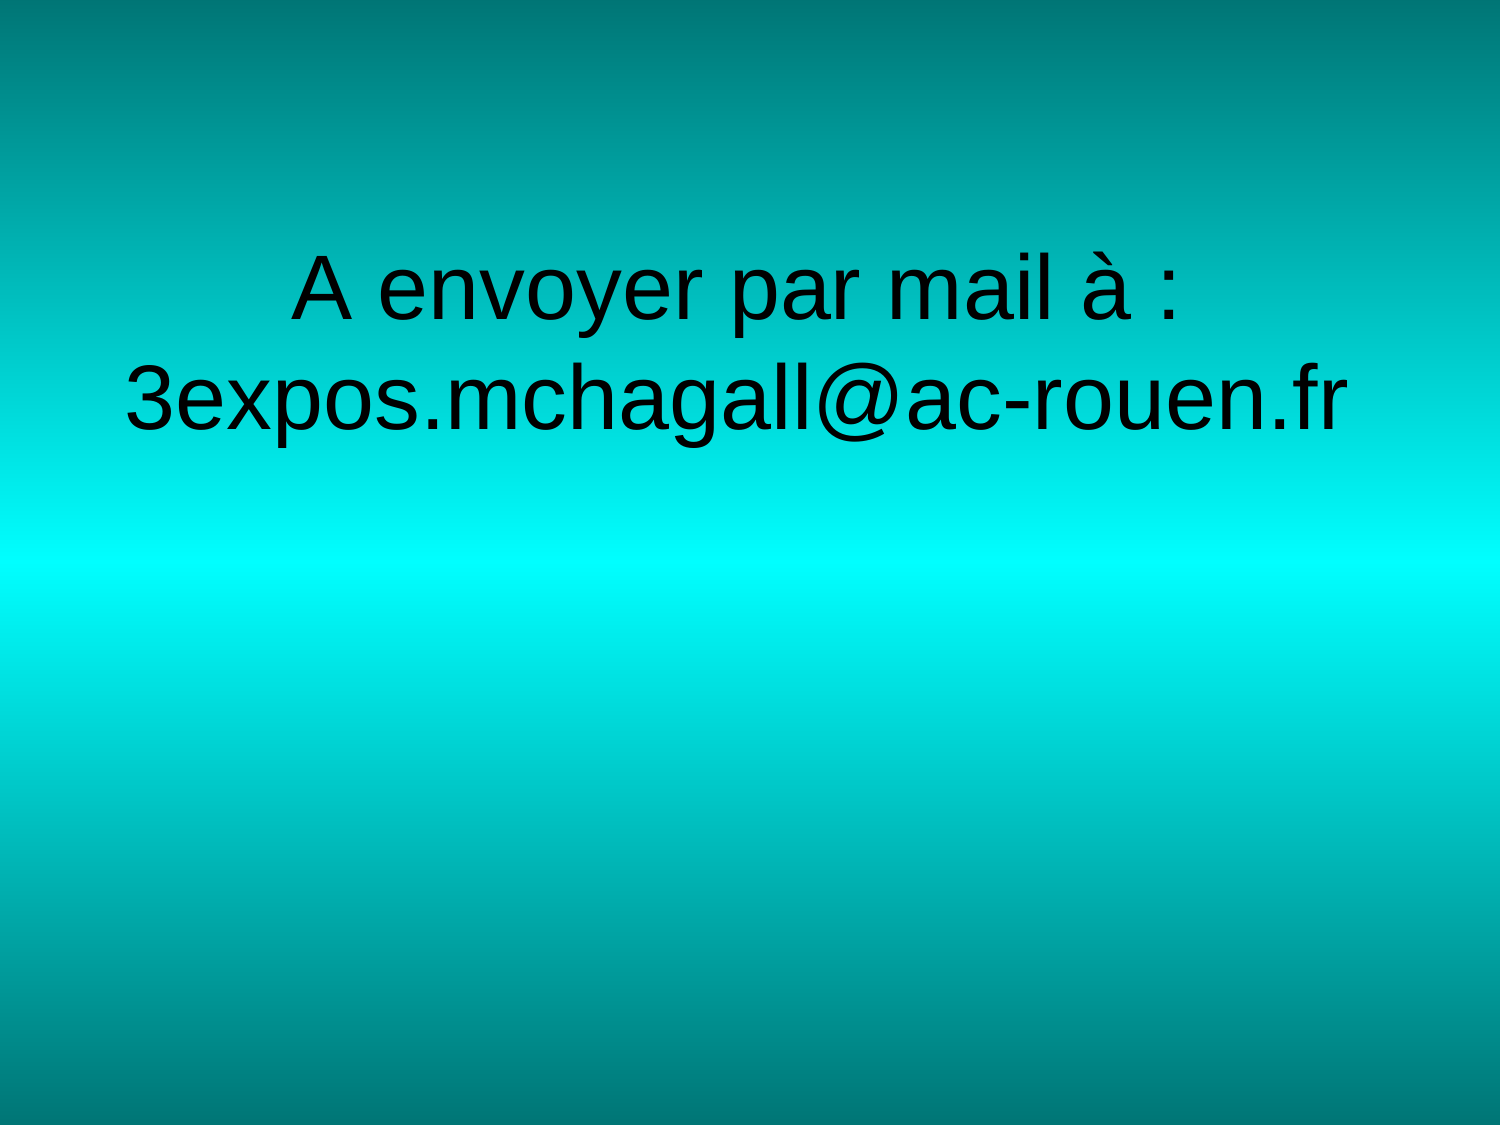

# A envoyer par mail à : 3expos.mchagall@ac-rouen.fr